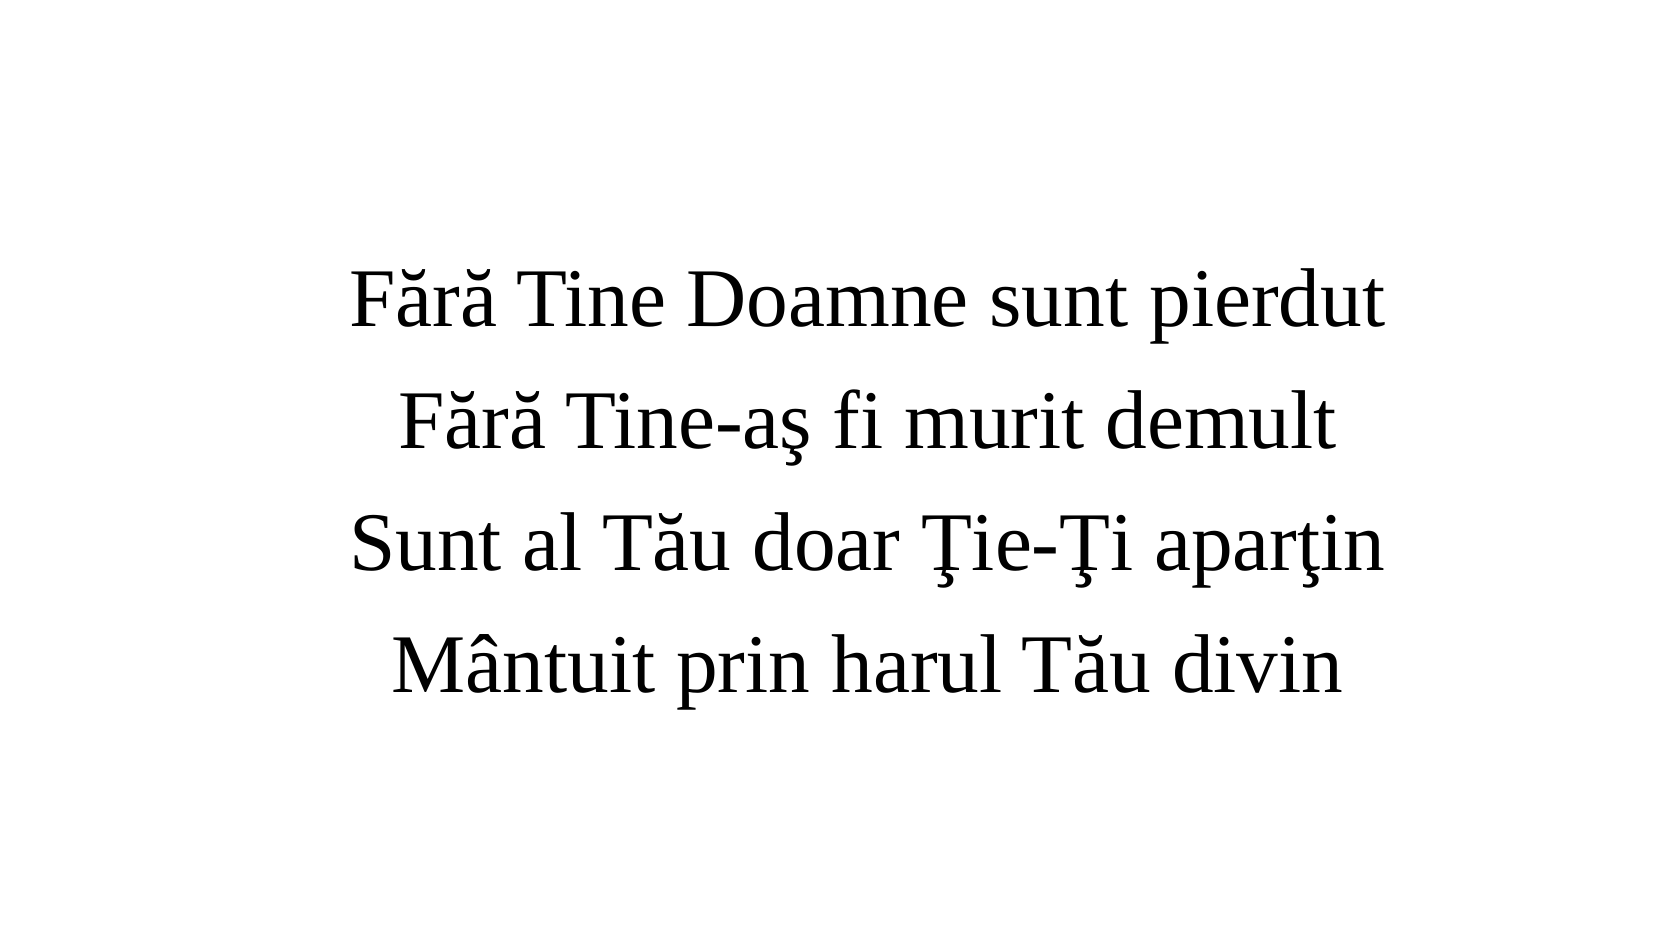

# Fără Tine Doamne sunt pierdut
Fără Tine-aş fi murit demult
Sunt al Tău doar Ţie-Ţi aparţin
Mântuit prin harul Tău divin